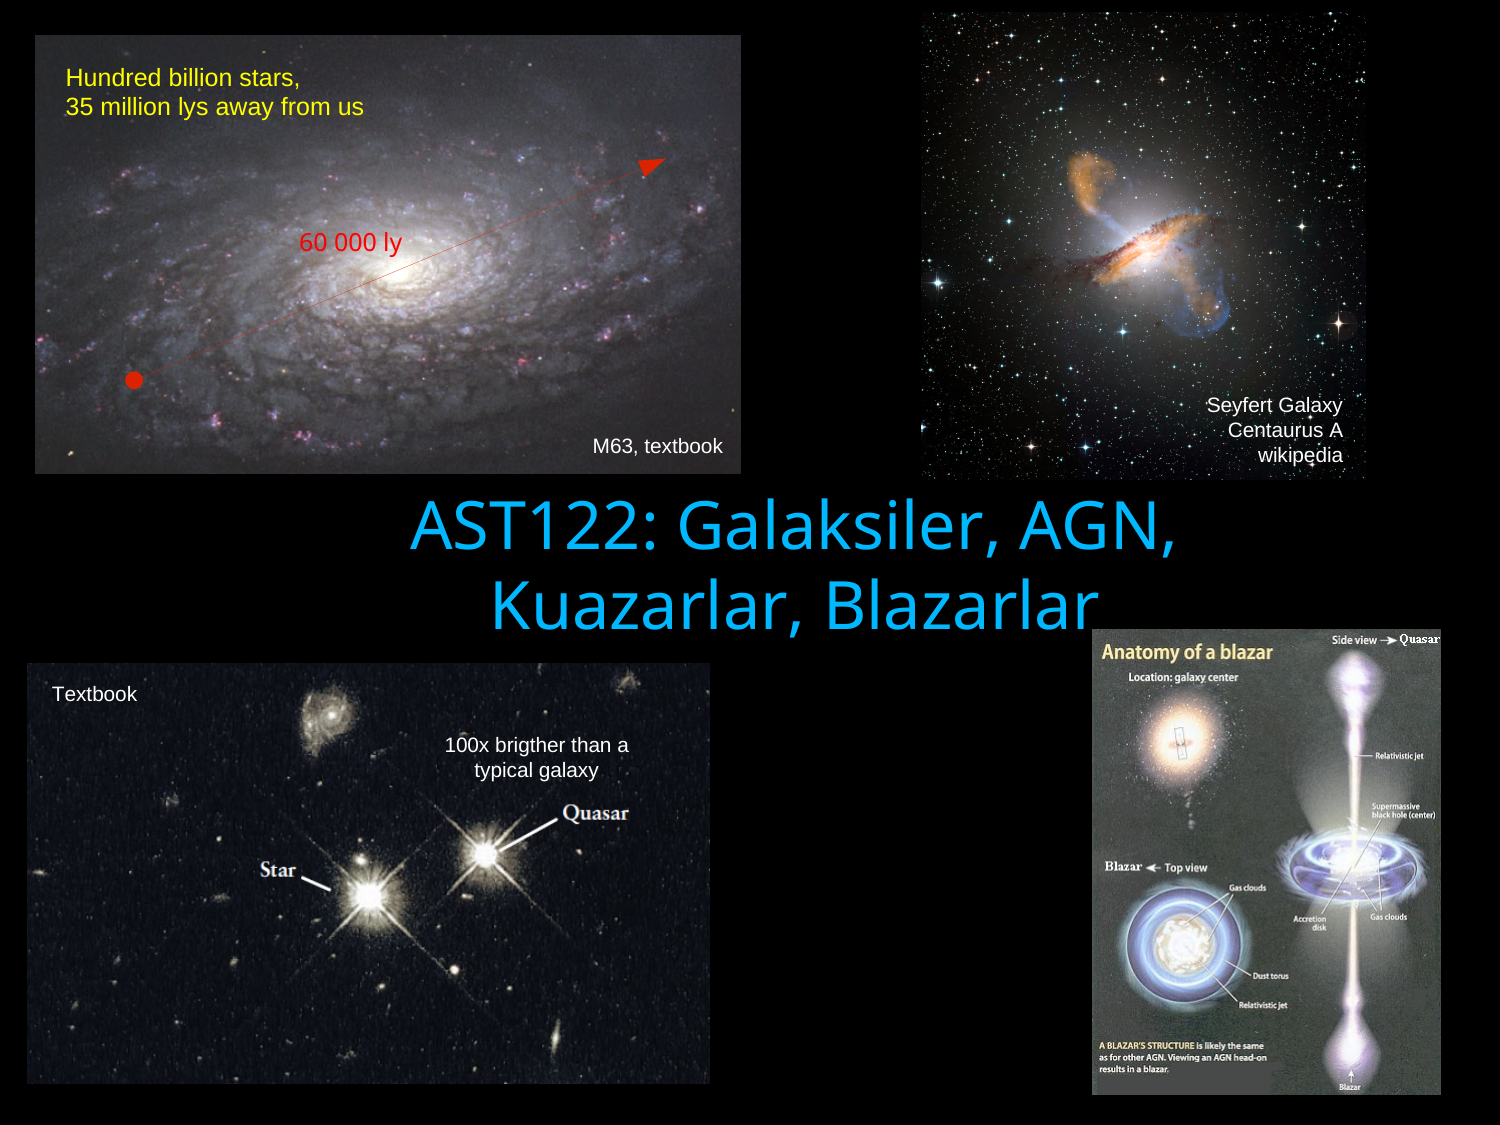

Hundred billion stars,
35 million lys away from us
60 000 ly
Seyfert Galaxy Centaurus A
wikipedia
M63, textbook
AST122: Galaksiler, AGN, Kuazarlar, Blazarlar
Textbook
100x brigther than a typical galaxy